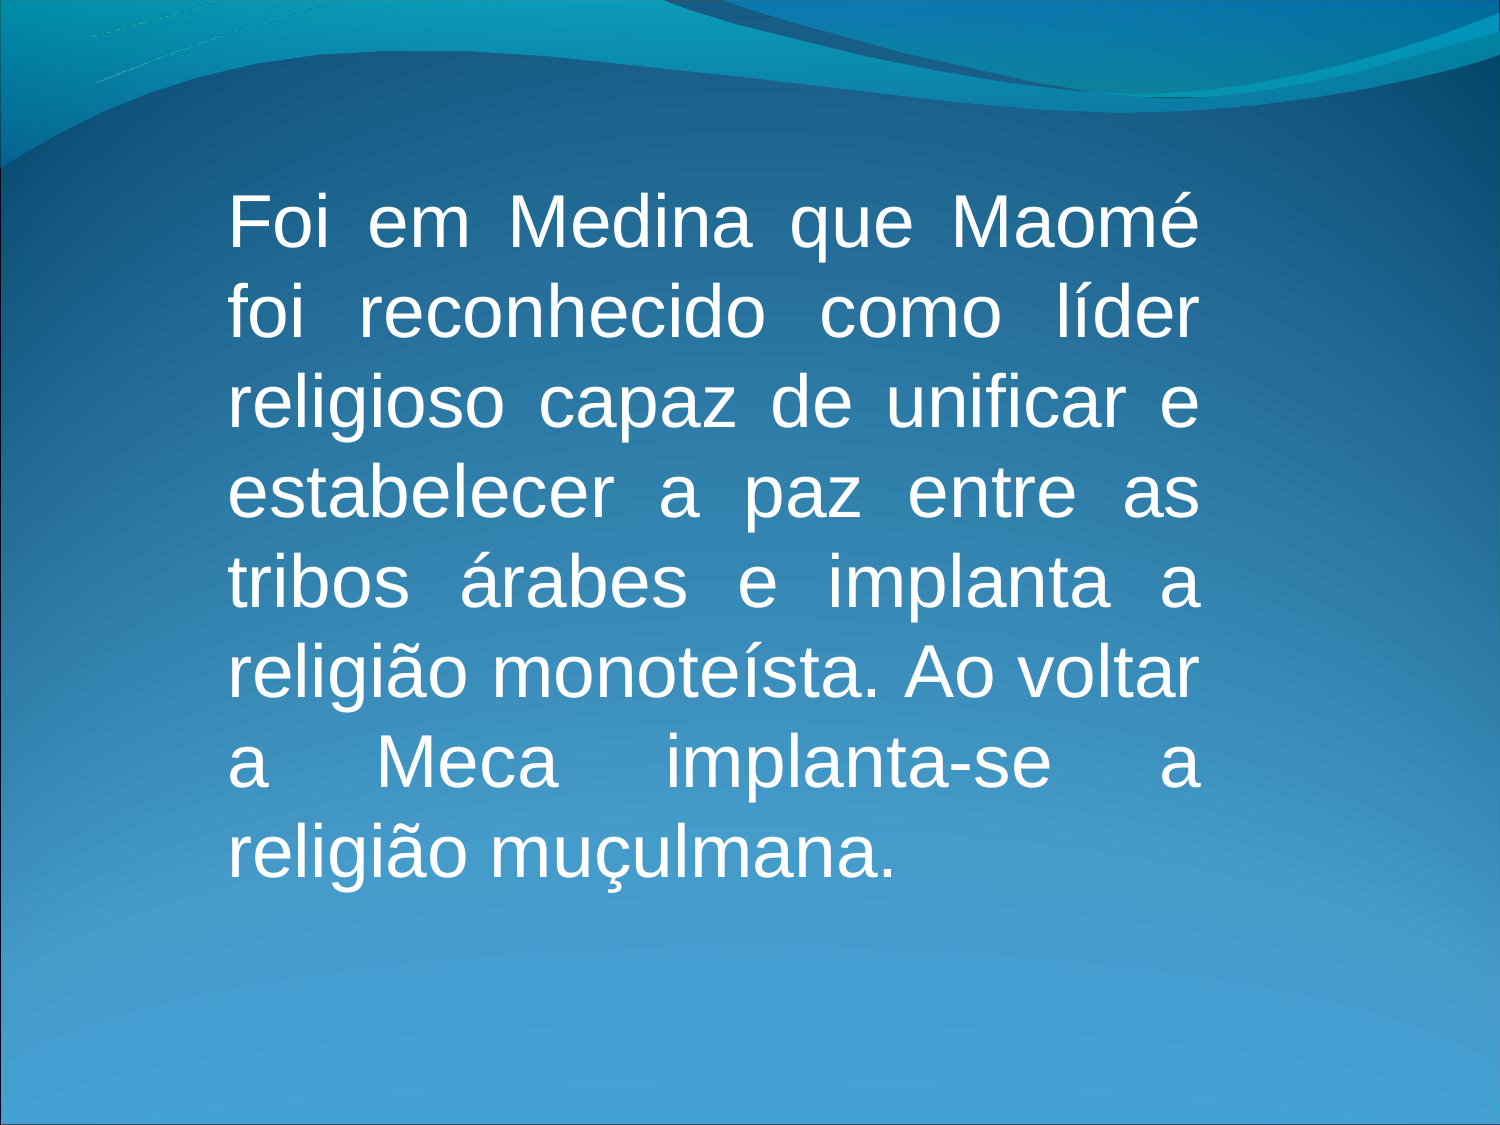

Foi em Medina que Maomé foi reconhecido como líder religioso capaz de unificar e estabelecer a paz entre as tribos árabes e implanta a religião monoteísta. Ao voltar a Meca implanta-se a religião muçulmana.